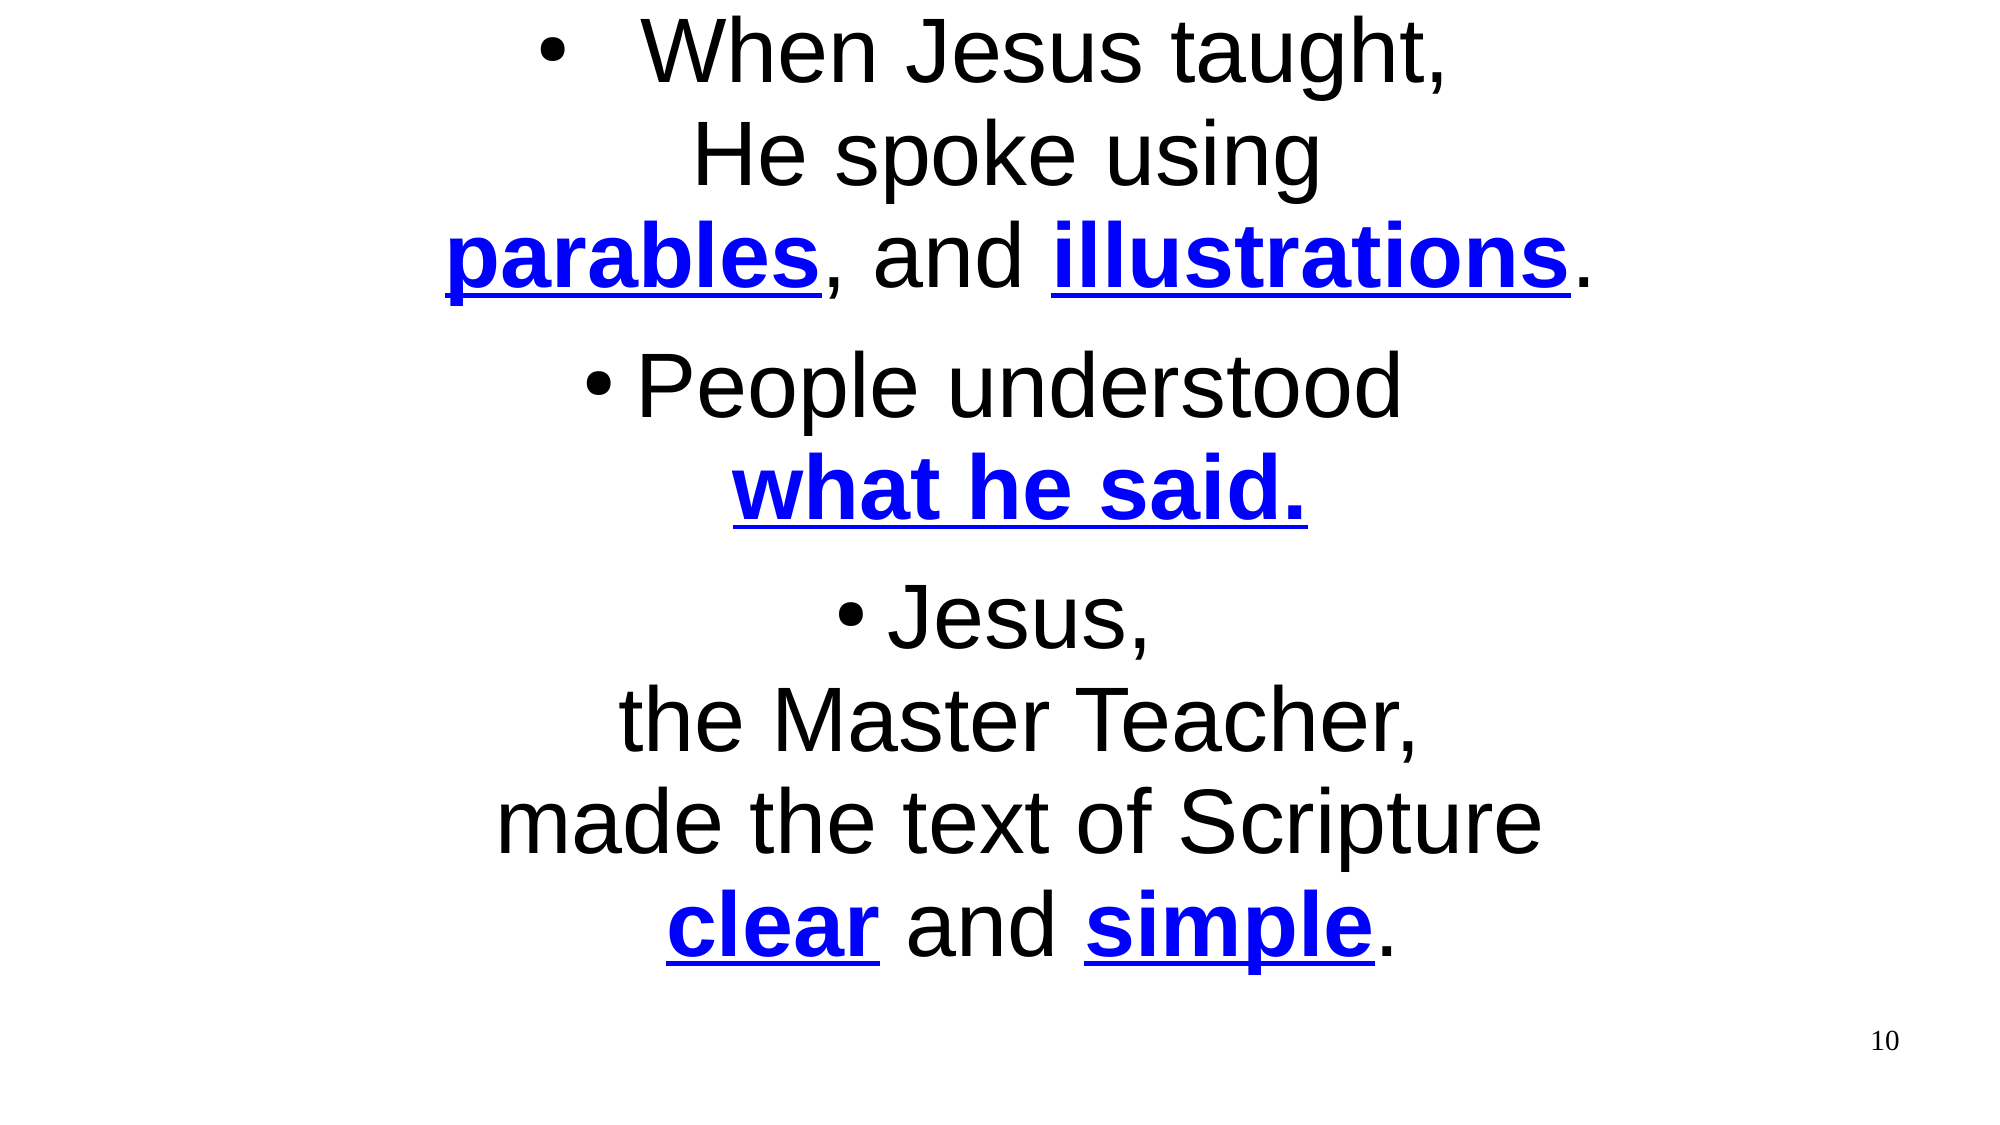

# When Jesus taught, He spoke using parables, and illustrations.
People understood
what he said.
Jesus,
the Master Teacher,
made the text of Scripture
clear and simple.
10